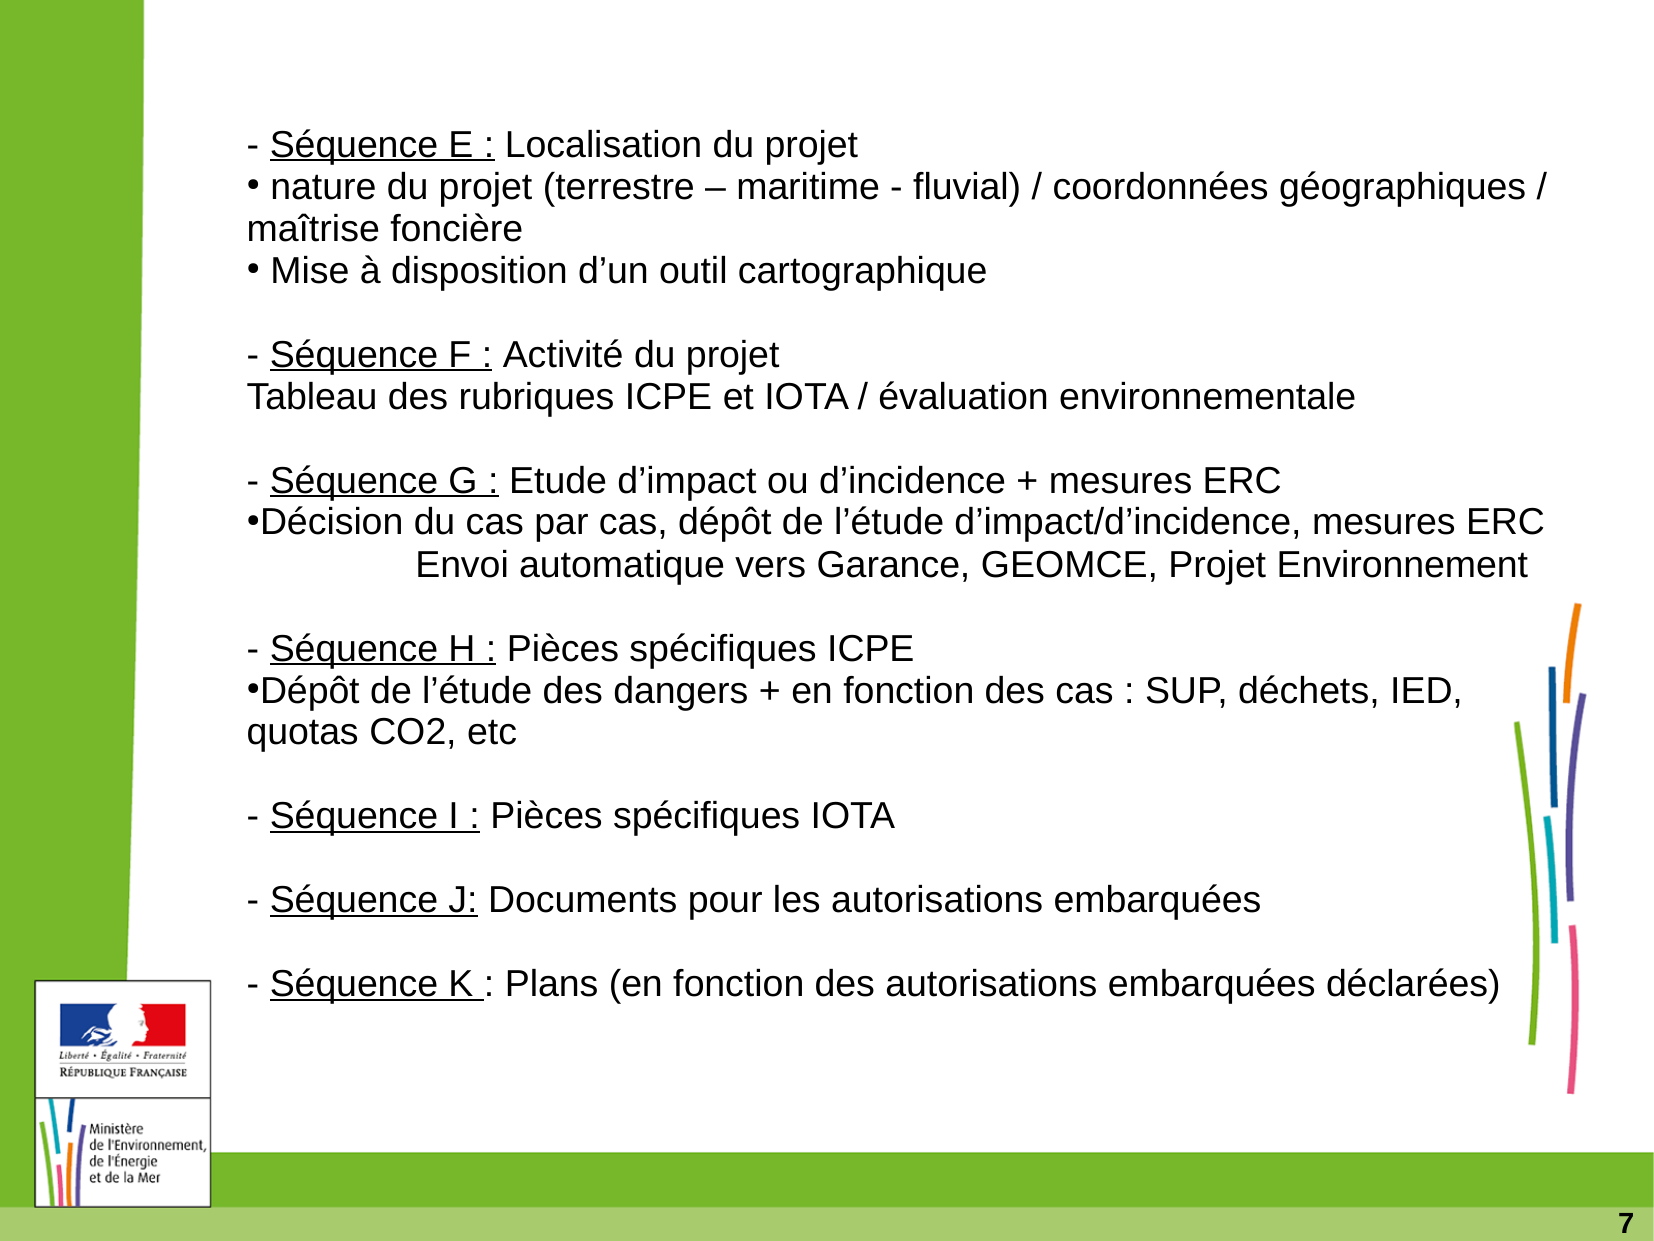

- Séquence E : Localisation du projet
 nature du projet (terrestre – maritime - fluvial) / coordonnées géographiques / maîtrise foncière
 Mise à disposition d’un outil cartographique
- Séquence F : Activité du projet
Tableau des rubriques ICPE et IOTA / évaluation environnementale
- Séquence G : Etude d’impact ou d’incidence + mesures ERC
Décision du cas par cas, dépôt de l’étude d’impact/d’incidence, mesures ERC 		 Envoi automatique vers Garance, GEOMCE, Projet Environnement
- Séquence H : Pièces spécifiques ICPE
Dépôt de l’étude des dangers + en fonction des cas : SUP, déchets, IED, quotas CO2, etc
- Séquence I : Pièces spécifiques IOTA
- Séquence J: Documents pour les autorisations embarquées
- Séquence K : Plans (en fonction des autorisations embarquées déclarées)